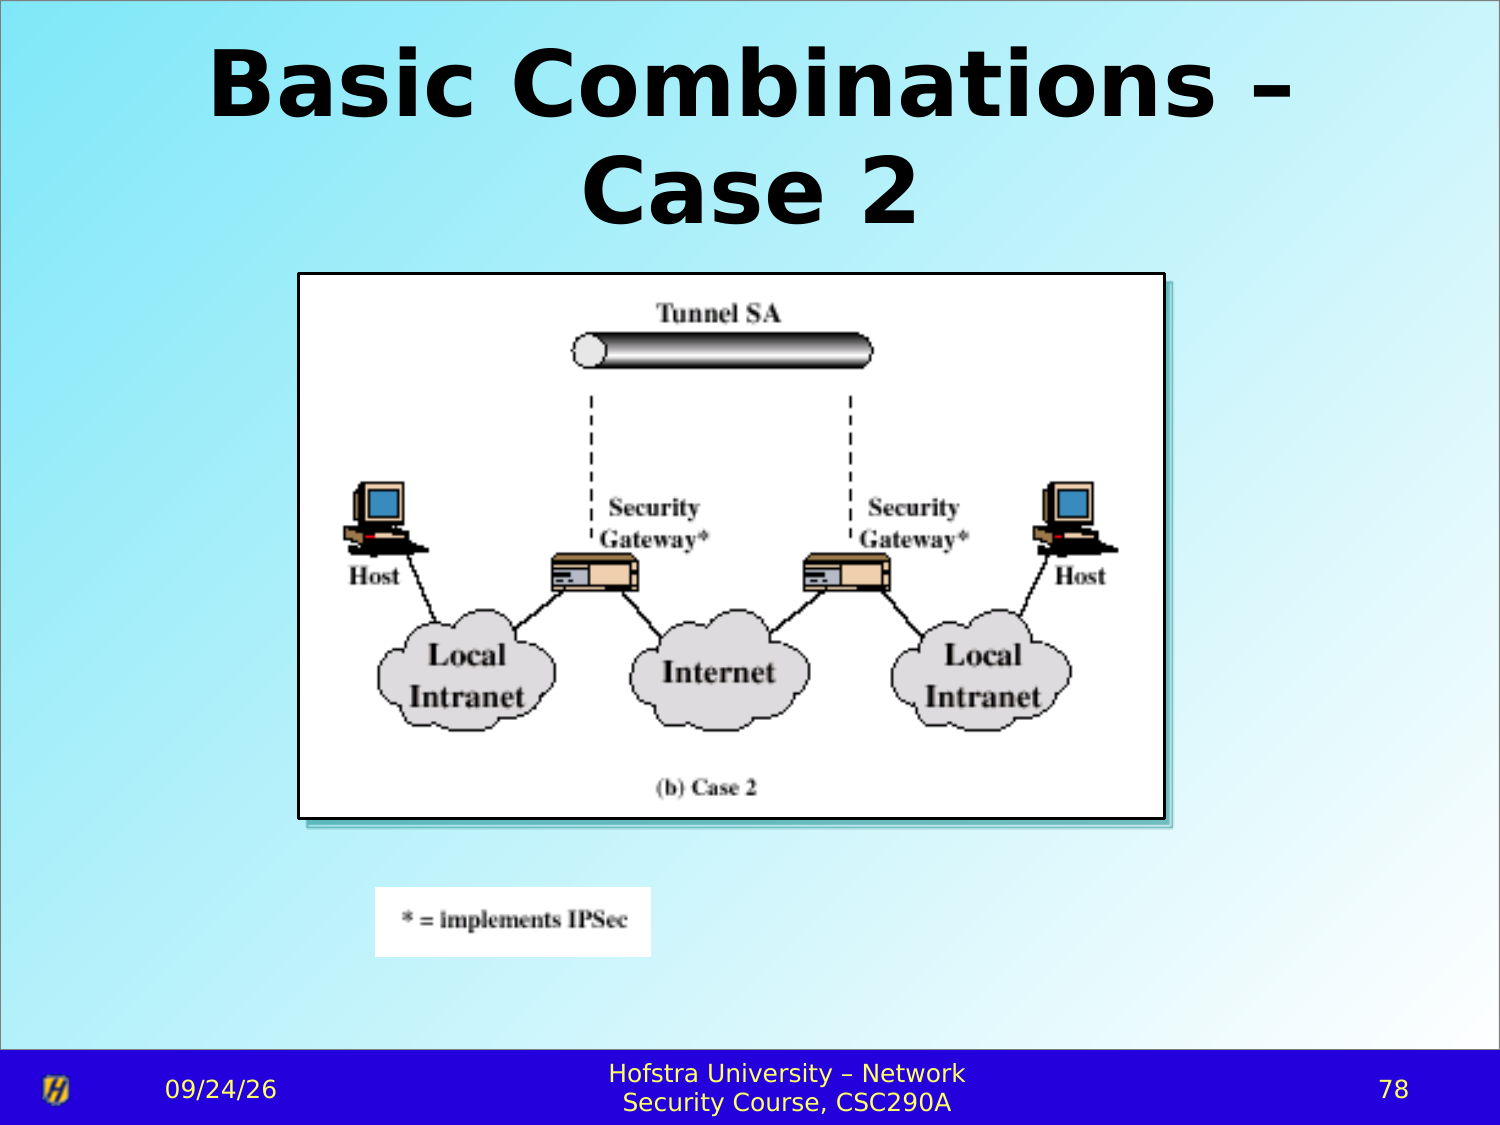

# Basic Combinations – Case 2
78